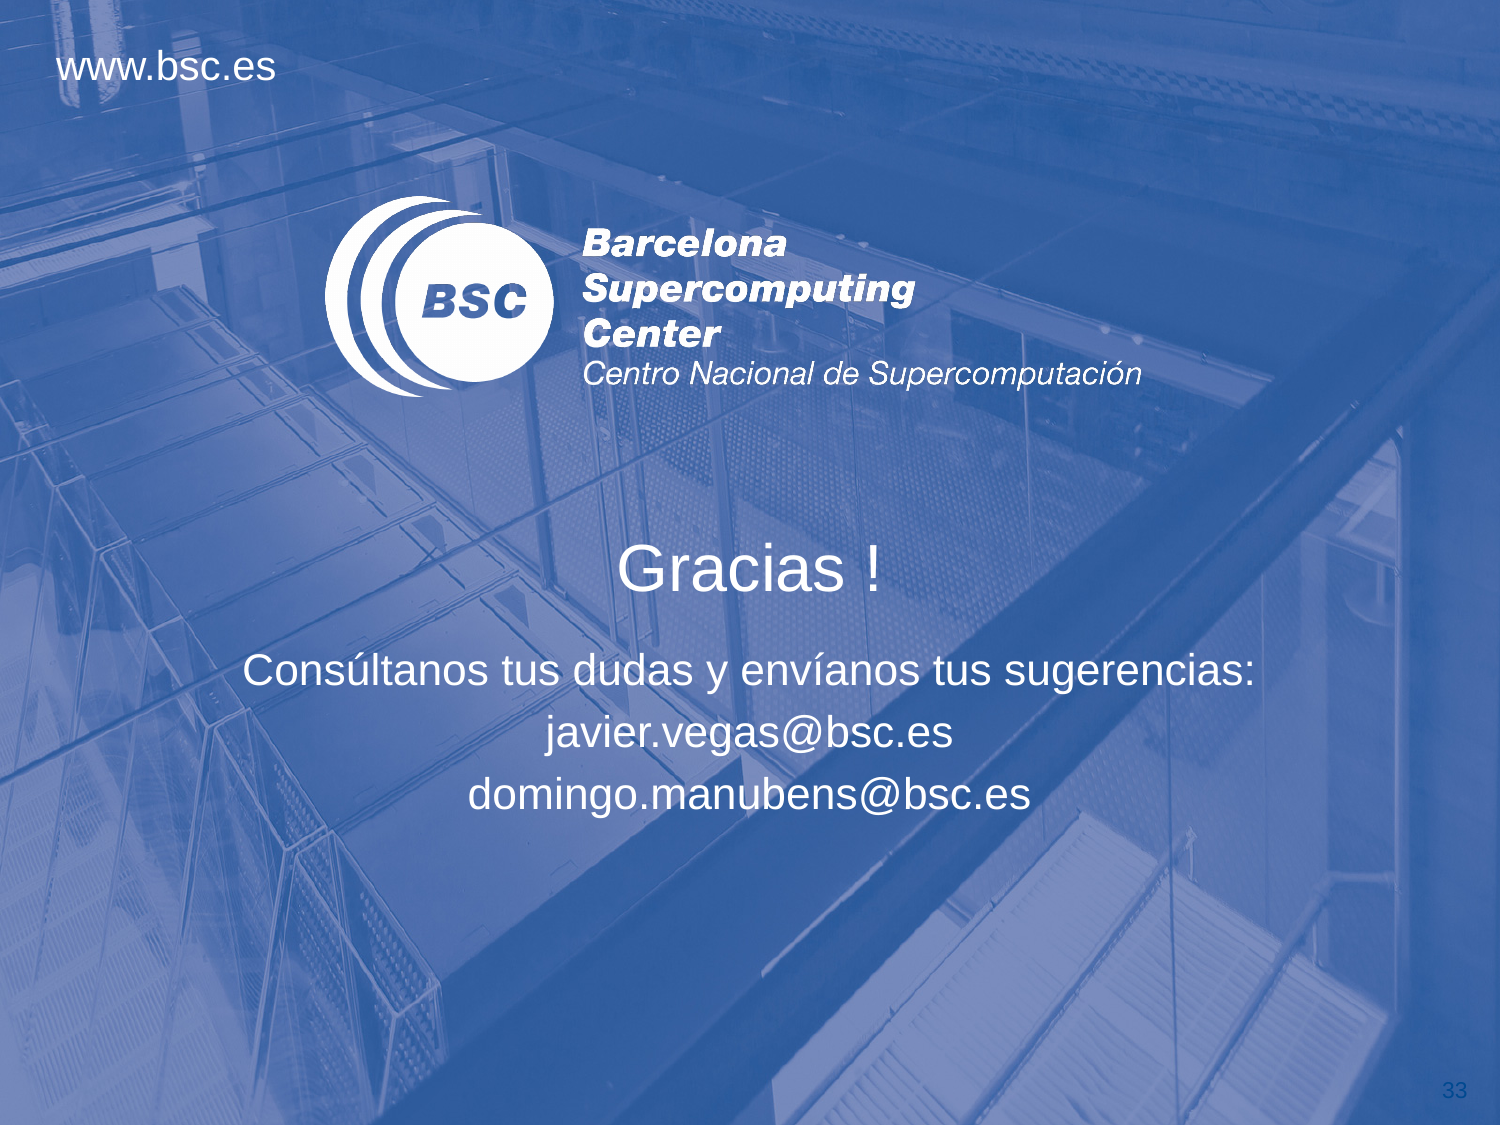

# Gracias !
Consúltanos tus dudas y envíanos tus sugerencias:
javier.vegas@bsc.es
domingo.manubens@bsc.es